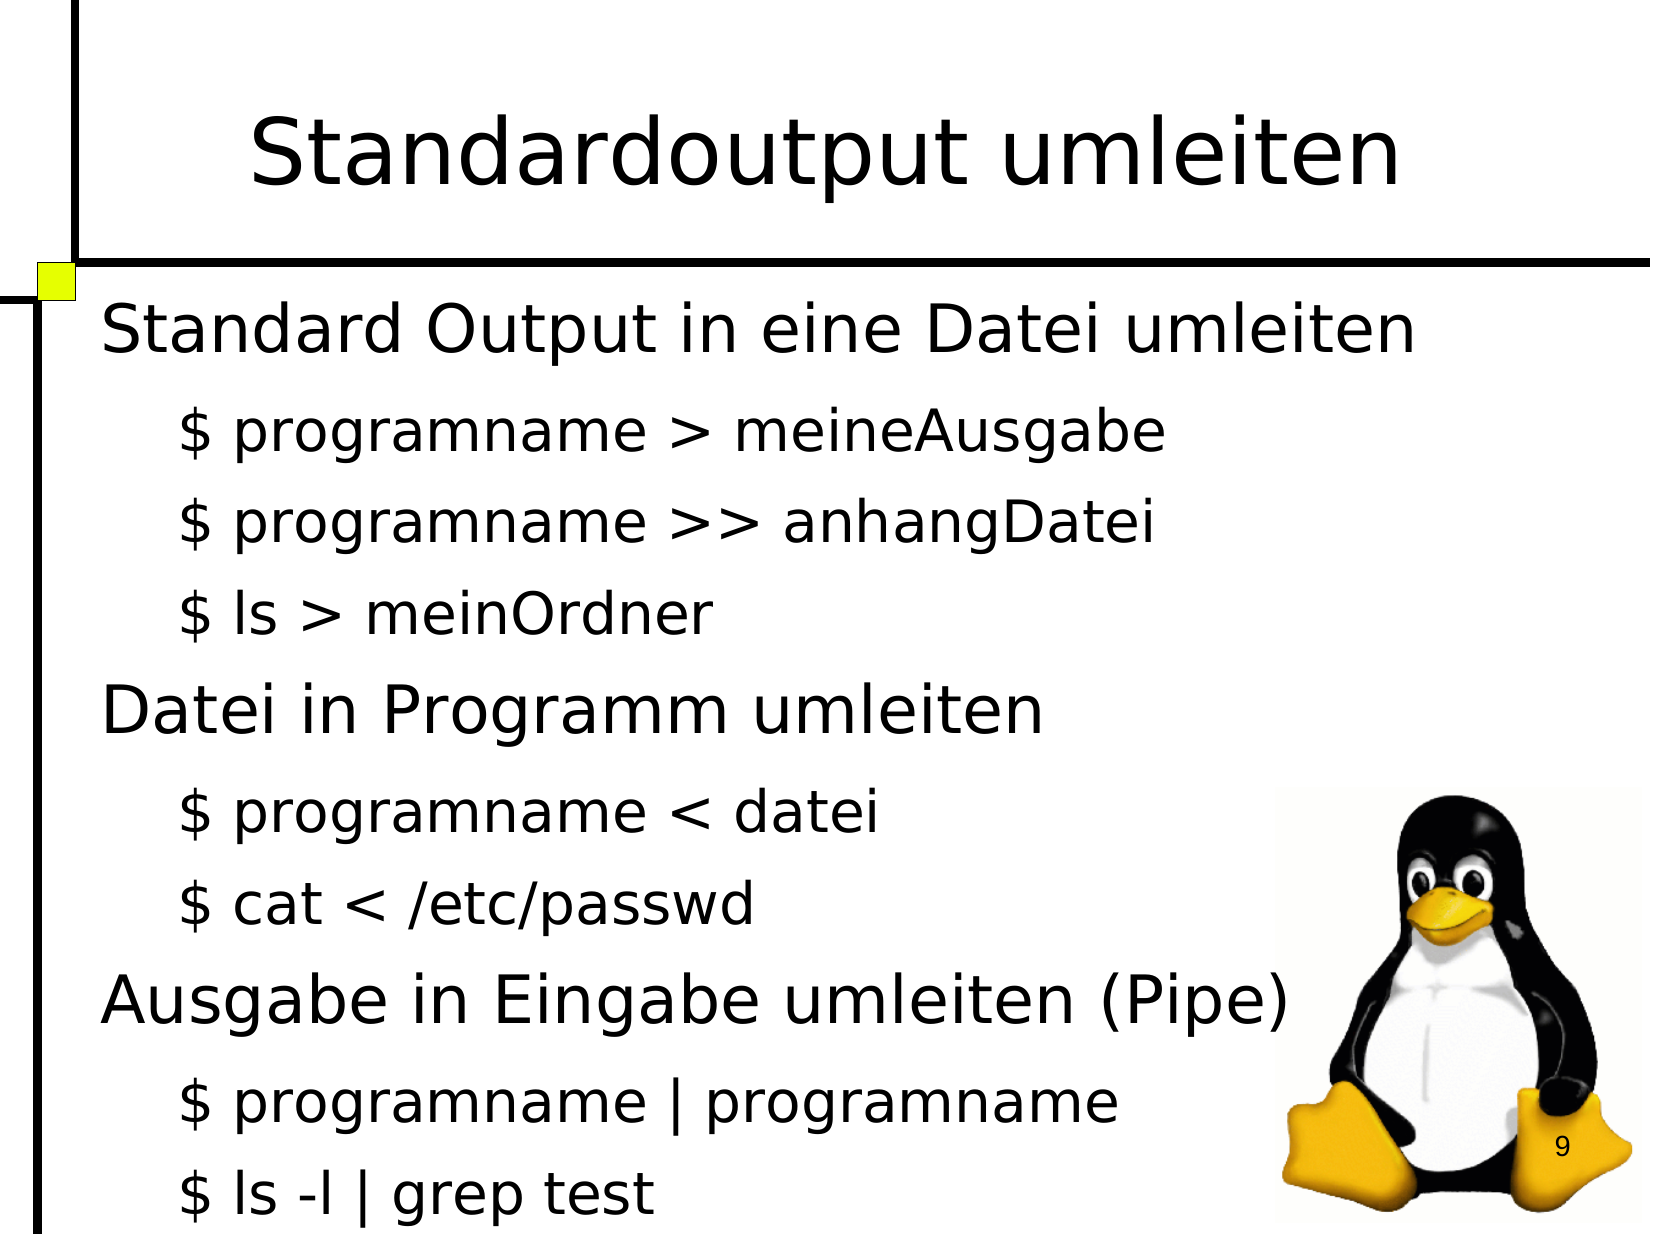

# Standardoutput umleiten
Standard Output in eine Datei umleiten
$ programname > meineAusgabe
$ programname >> anhangDatei
$ ls > meinOrdner
Datei in Programm umleiten
$ programname < datei
$ cat < /etc/passwd
Ausgabe in Eingabe umleiten (Pipe)
$ programname | programname
$ ls -l | grep test
9